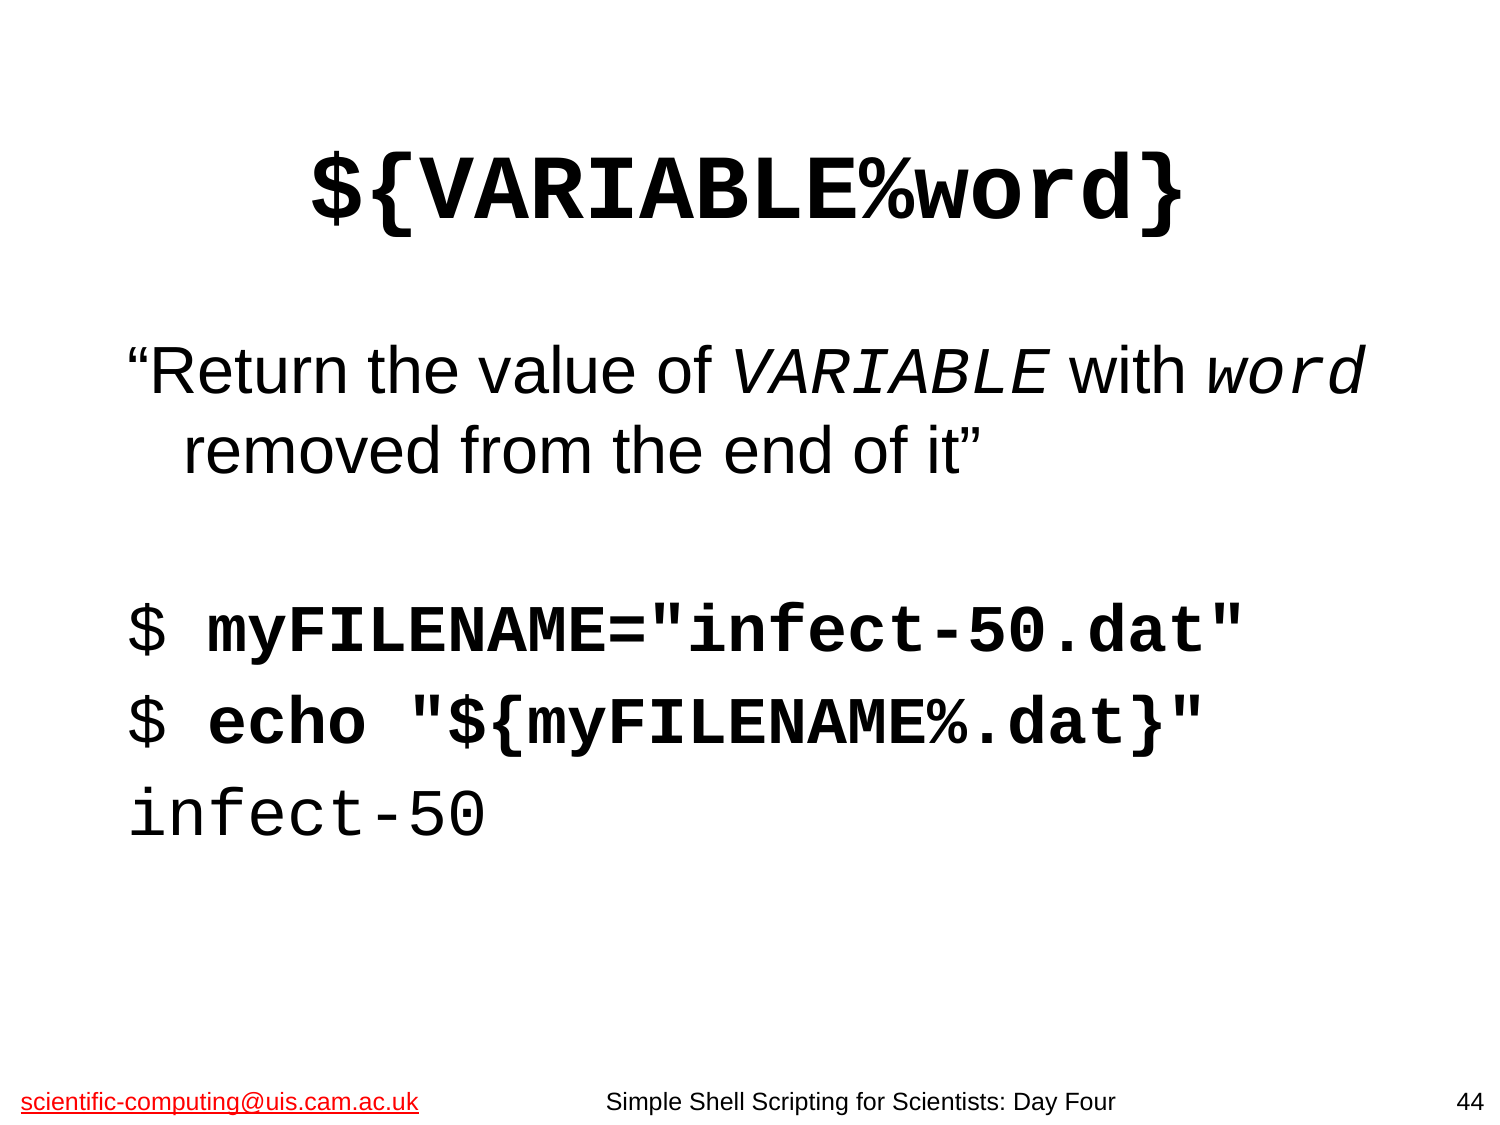

# ${VARIABLE%word}
“Return the value of VARIABLE with word removed from the end of it”
$ myFILENAME="infect-50.dat"
$ echo "${myFILENAME%.dat}"
infect-50
escience-support@ucs.cam.ac.uk	Simple Shell Scripting for Scientists: Day Three
44